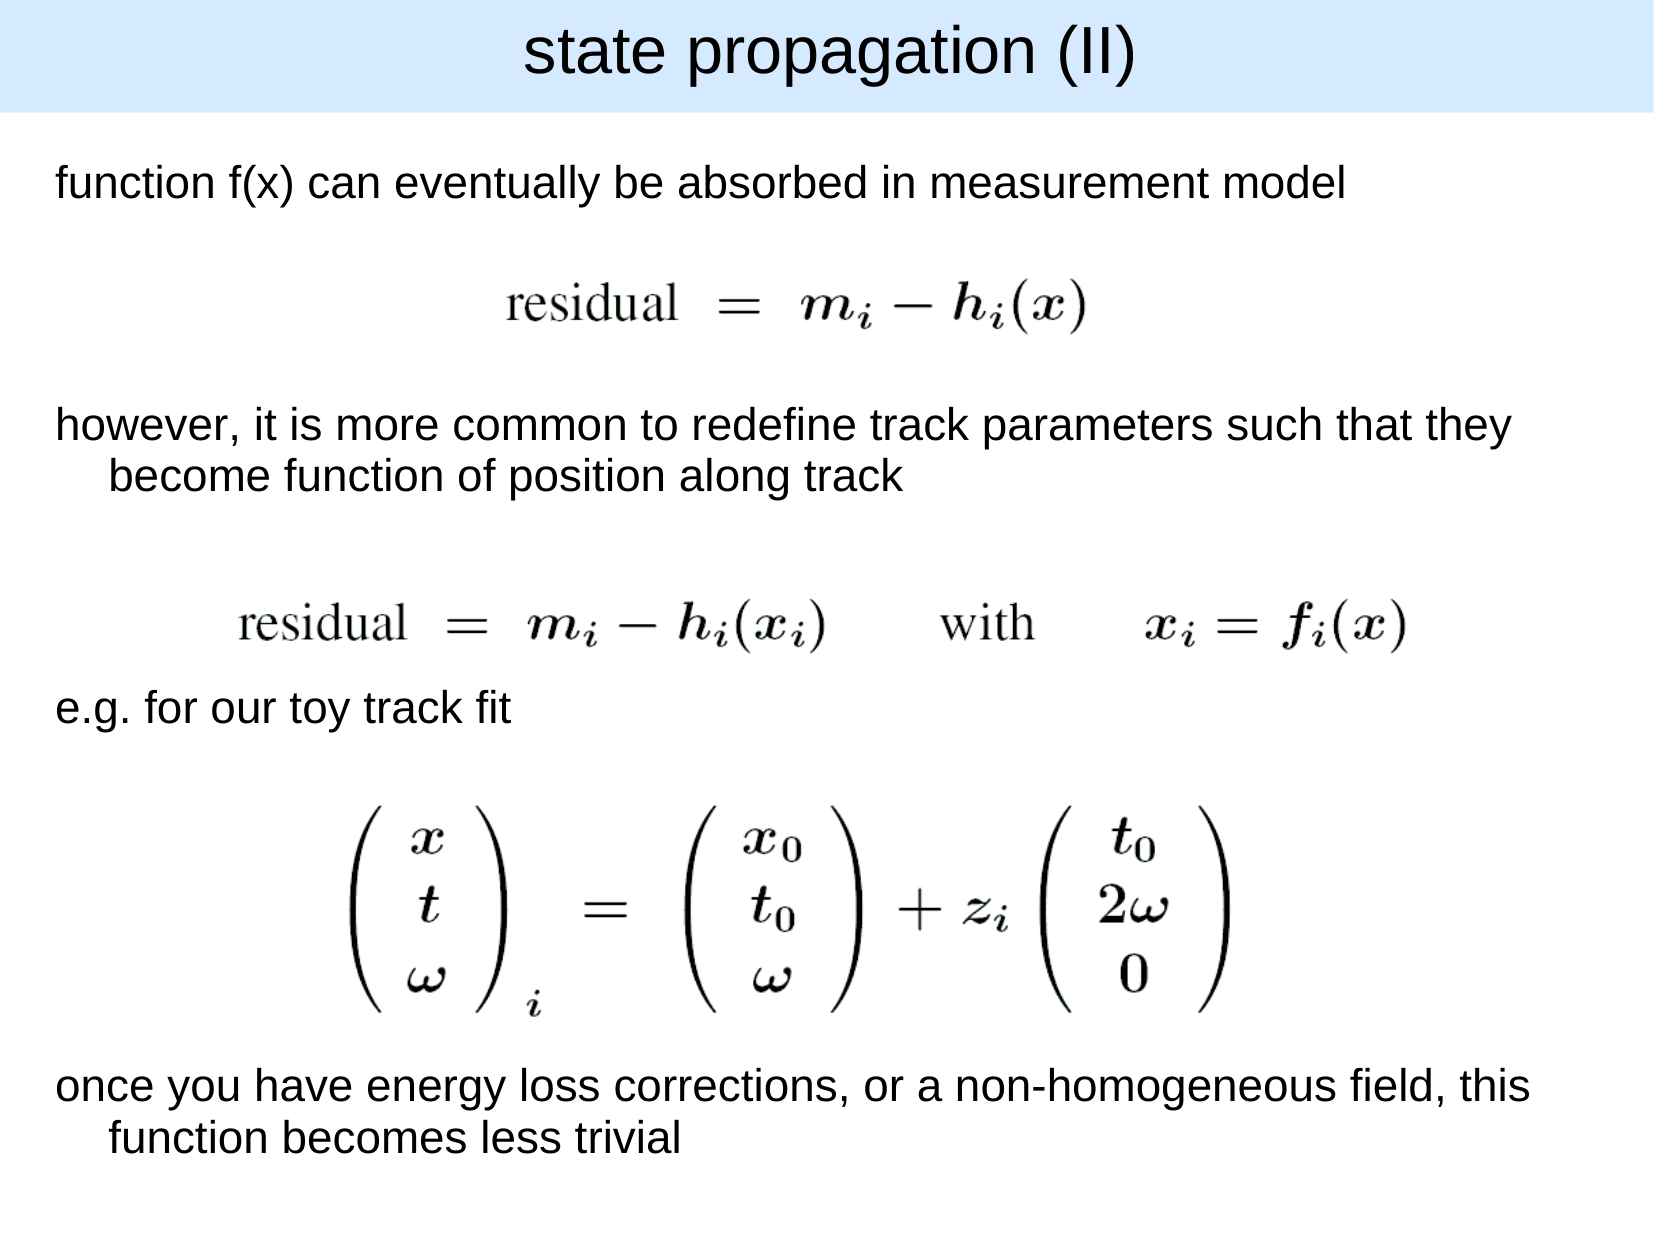

# state propagation (II)
function f(x) can eventually be absorbed in measurement model
however, it is more common to redefine track parameters such that they become function of position along track
e.g. for our toy track fit
once you have energy loss corrections, or a non-homogeneous field, this function becomes less trivial